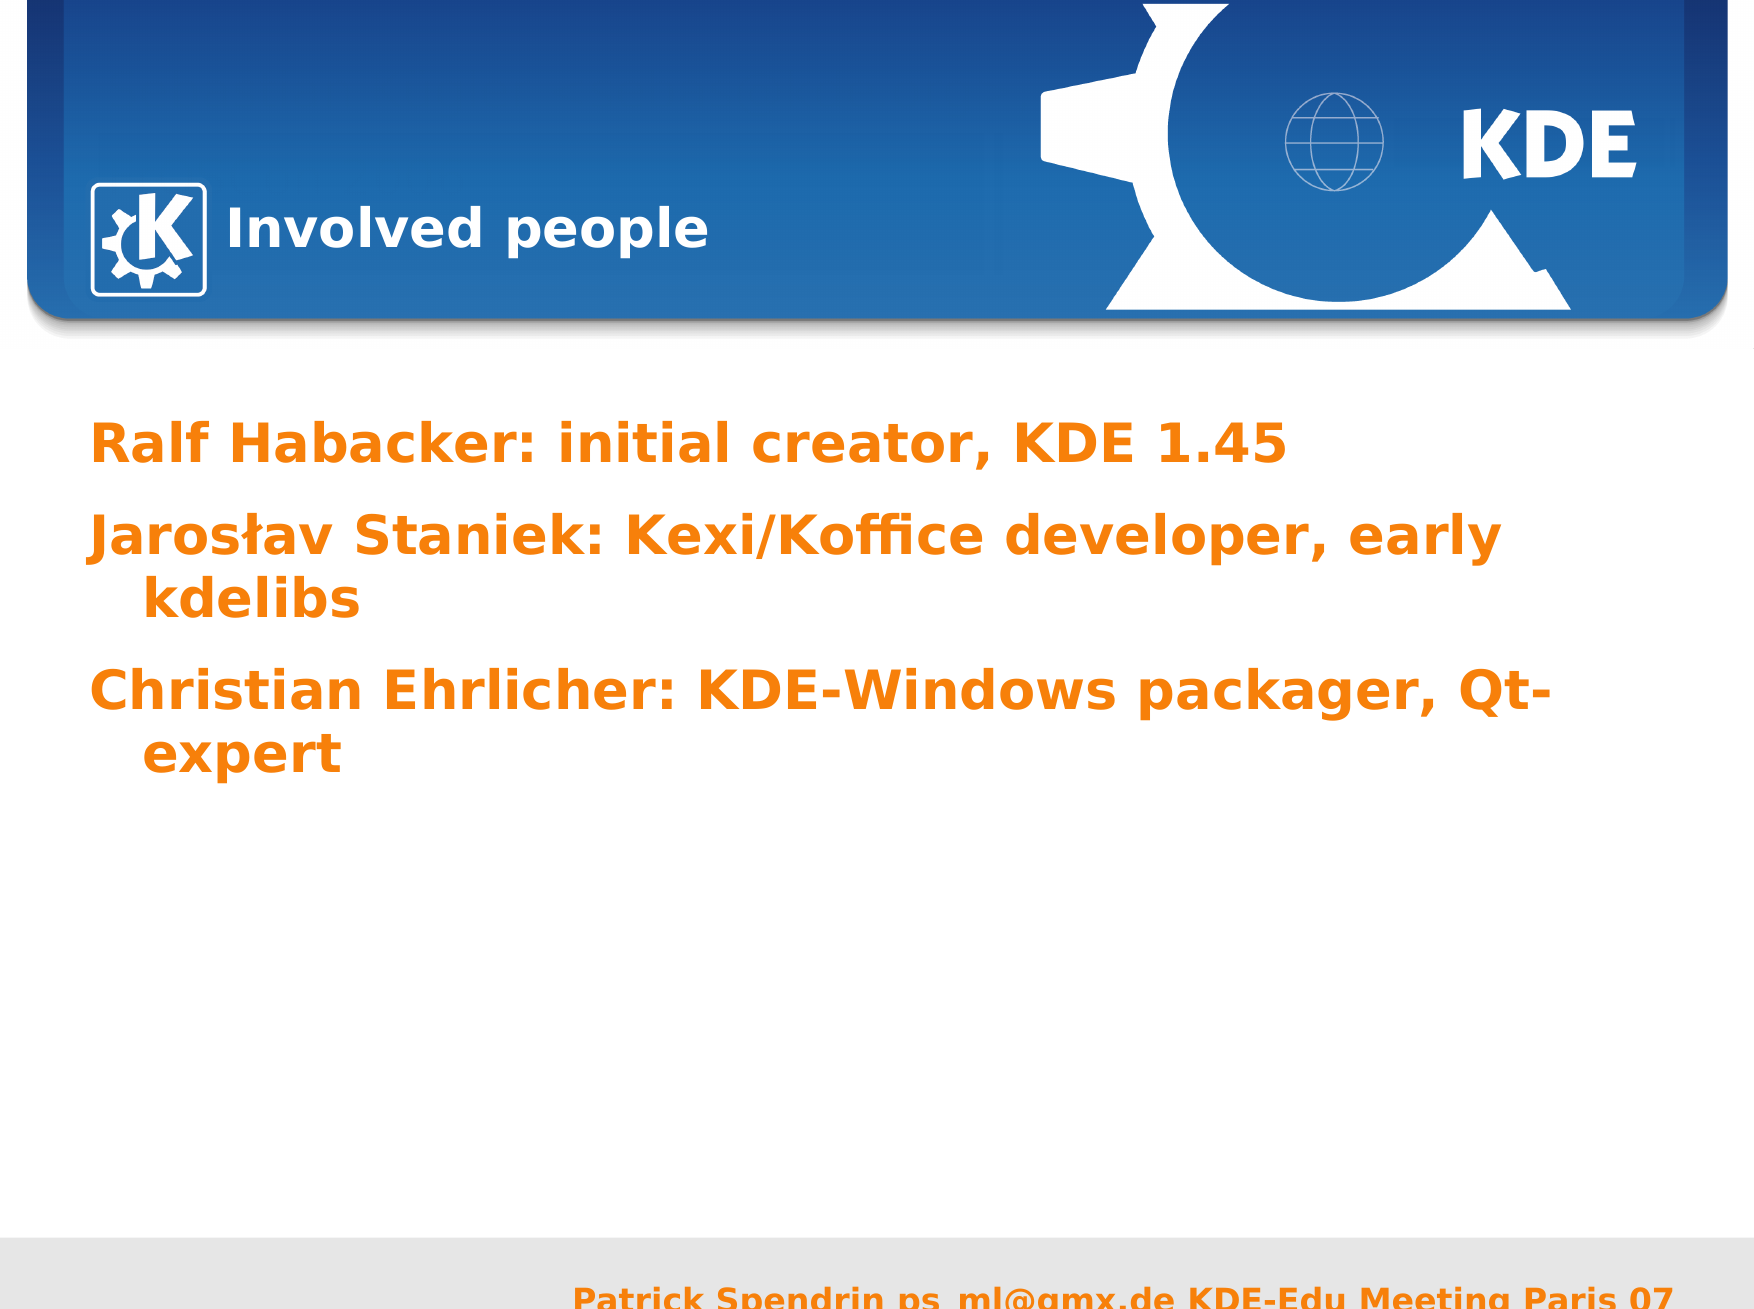

# Involved people
Ralf Habacker: initial creator, KDE 1.45
Jarosłav Staniek: Kexi/Koffice developer, early kdelibs
Christian Ehrlicher: KDE-Windows packager, Qt-expert